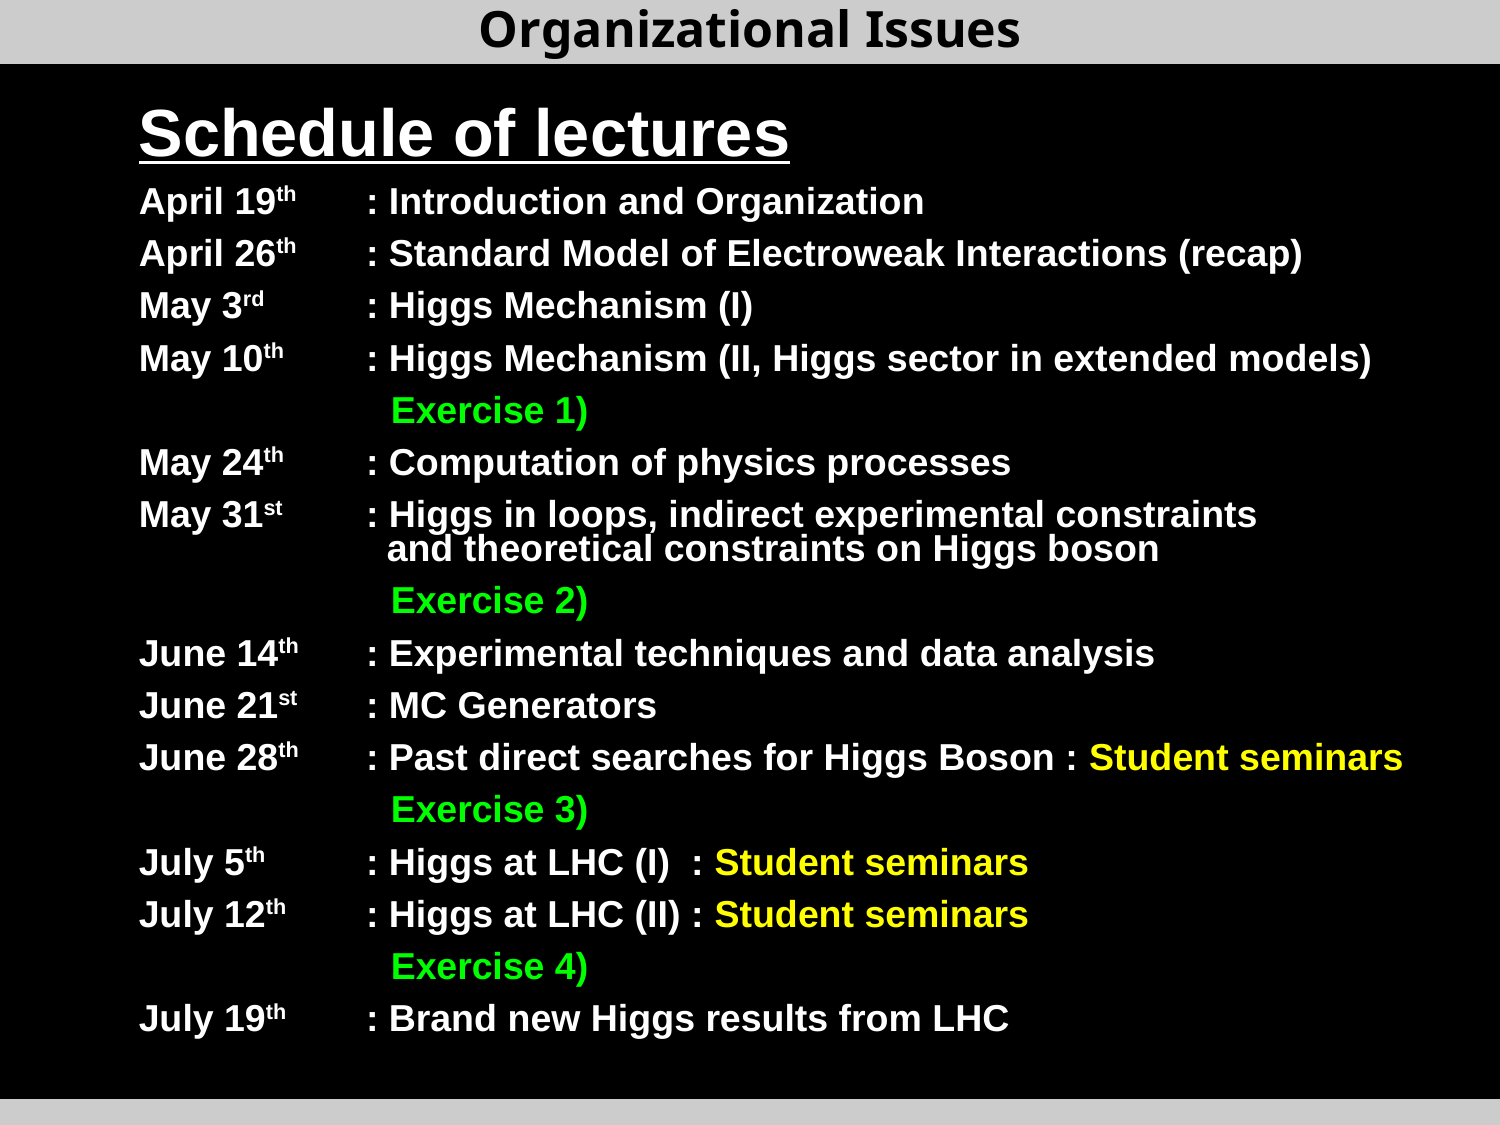

# Organizational Issues
Schedule of lectures
April 19th 	: Introduction and Organization
April 26th 	: Standard Model of Electroweak Interactions (recap)
May 3rd		: Higgs Mechanism (I)
May 10th		: Higgs Mechanism (II, Higgs sector in extended models)
 Exercise 1)
May 24th		: Computation of physics processes
May 31st		: Higgs in loops, indirect experimental constraints 				 		 	 and theoretical constraints on Higgs boson
 Exercise 2)
June 14th	: Experimental techniques and data analysis
June 21st	: MC Generators
June 28th 	: Past direct searches for Higgs Boson : Student seminars
 Exercise 3)
July 5th		: Higgs at LHC (I) : Student seminars
July 12th		: Higgs at LHC (II) : Student seminars
 Exercise 4)
July 19th		: Brand new Higgs results from LHC